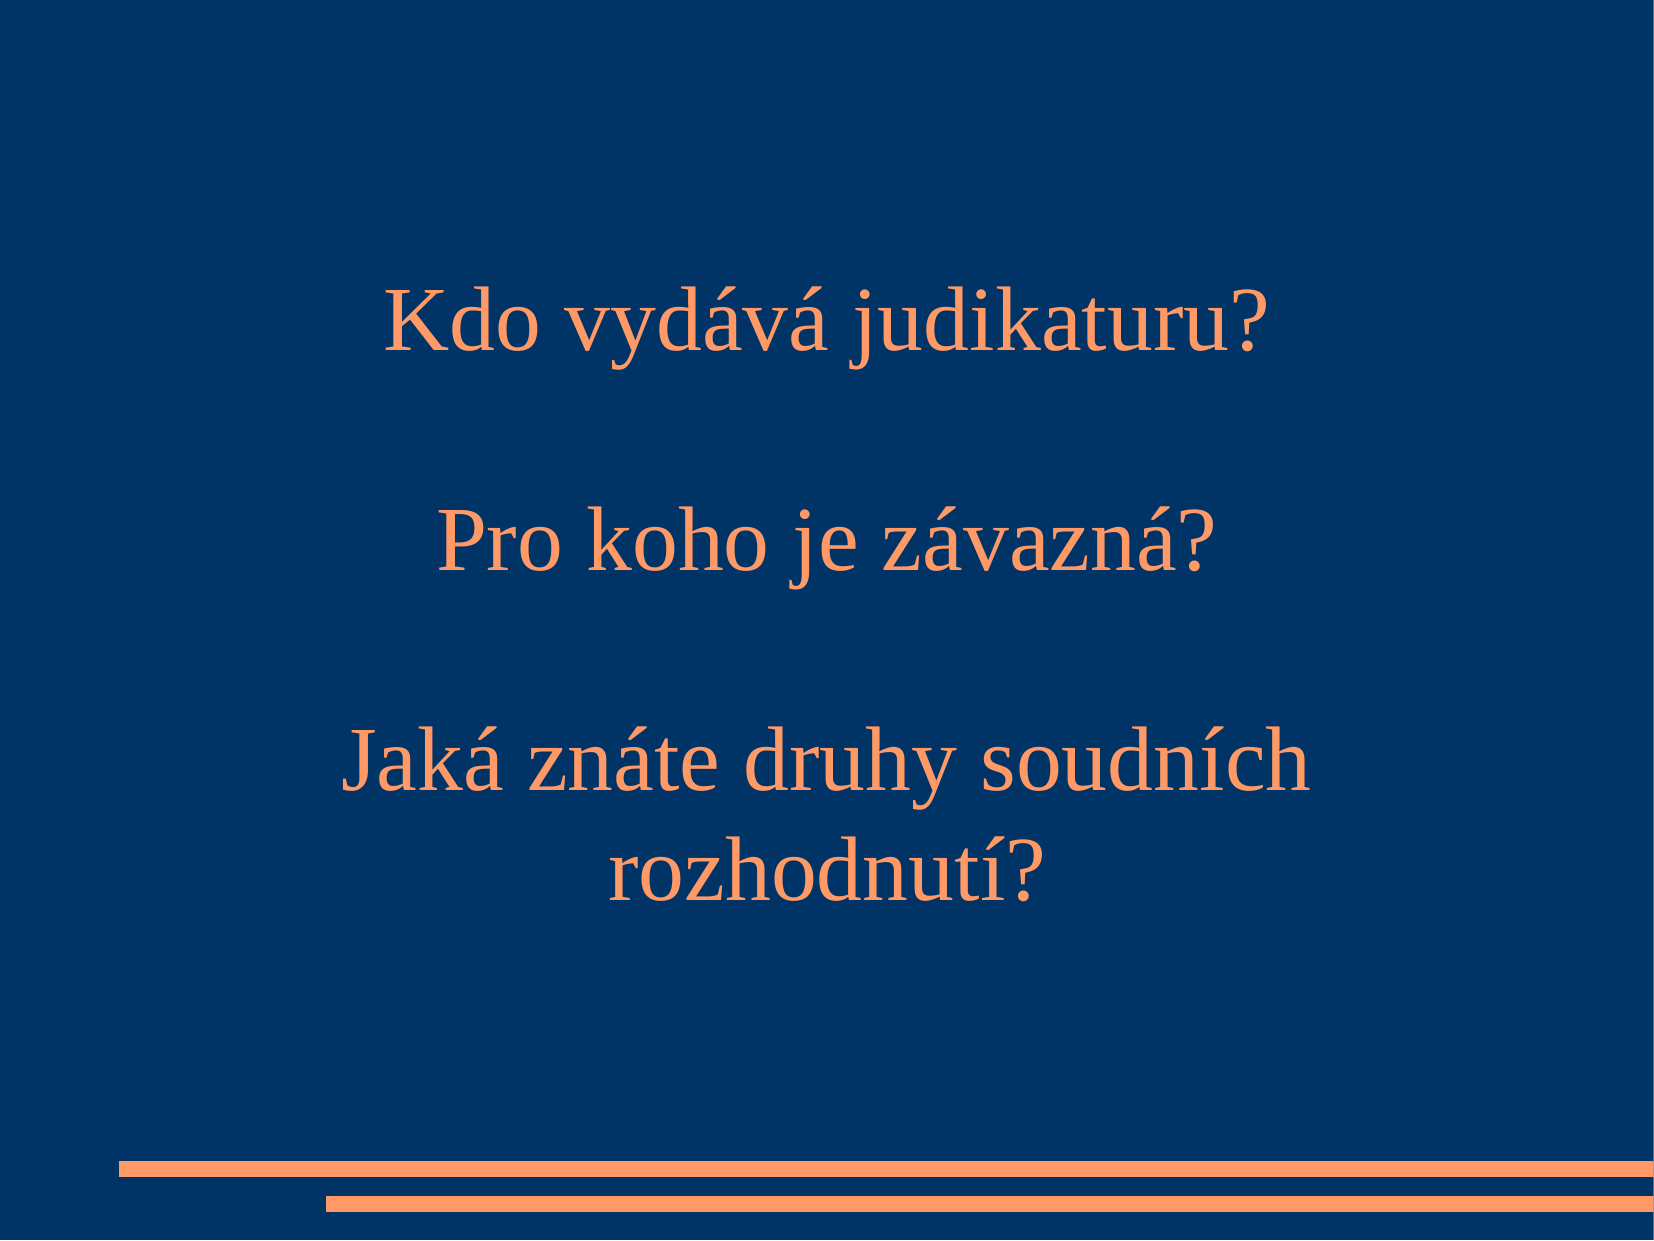

# Kdo vydává judikaturu?
Pro koho je závazná?
Jaká znáte druhy soudních rozhodnutí?